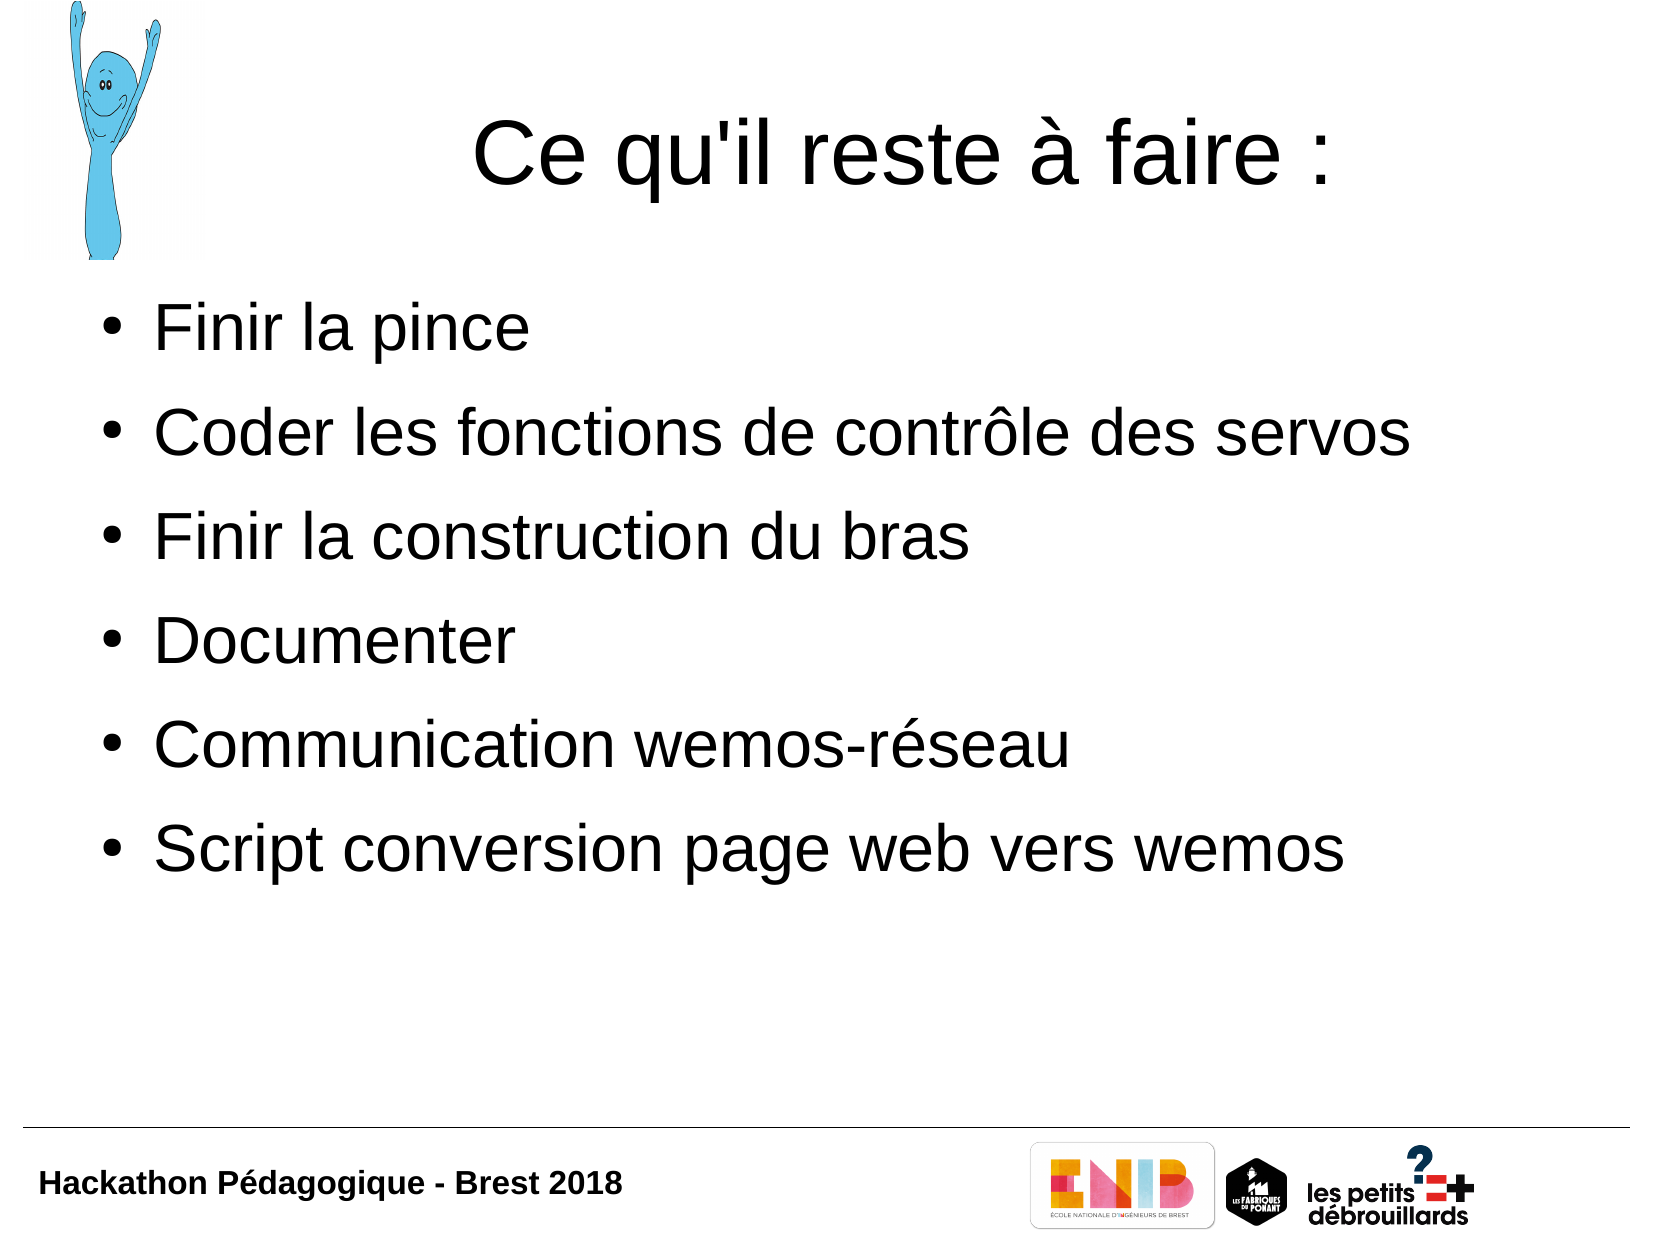

# Ce qu'il reste à faire :
Finir la pince
Coder les fonctions de contrôle des servos
Finir la construction du bras
Documenter
Communication wemos-réseau
Script conversion page web vers wemos
Hackathon Pédagogique - Brest 2018